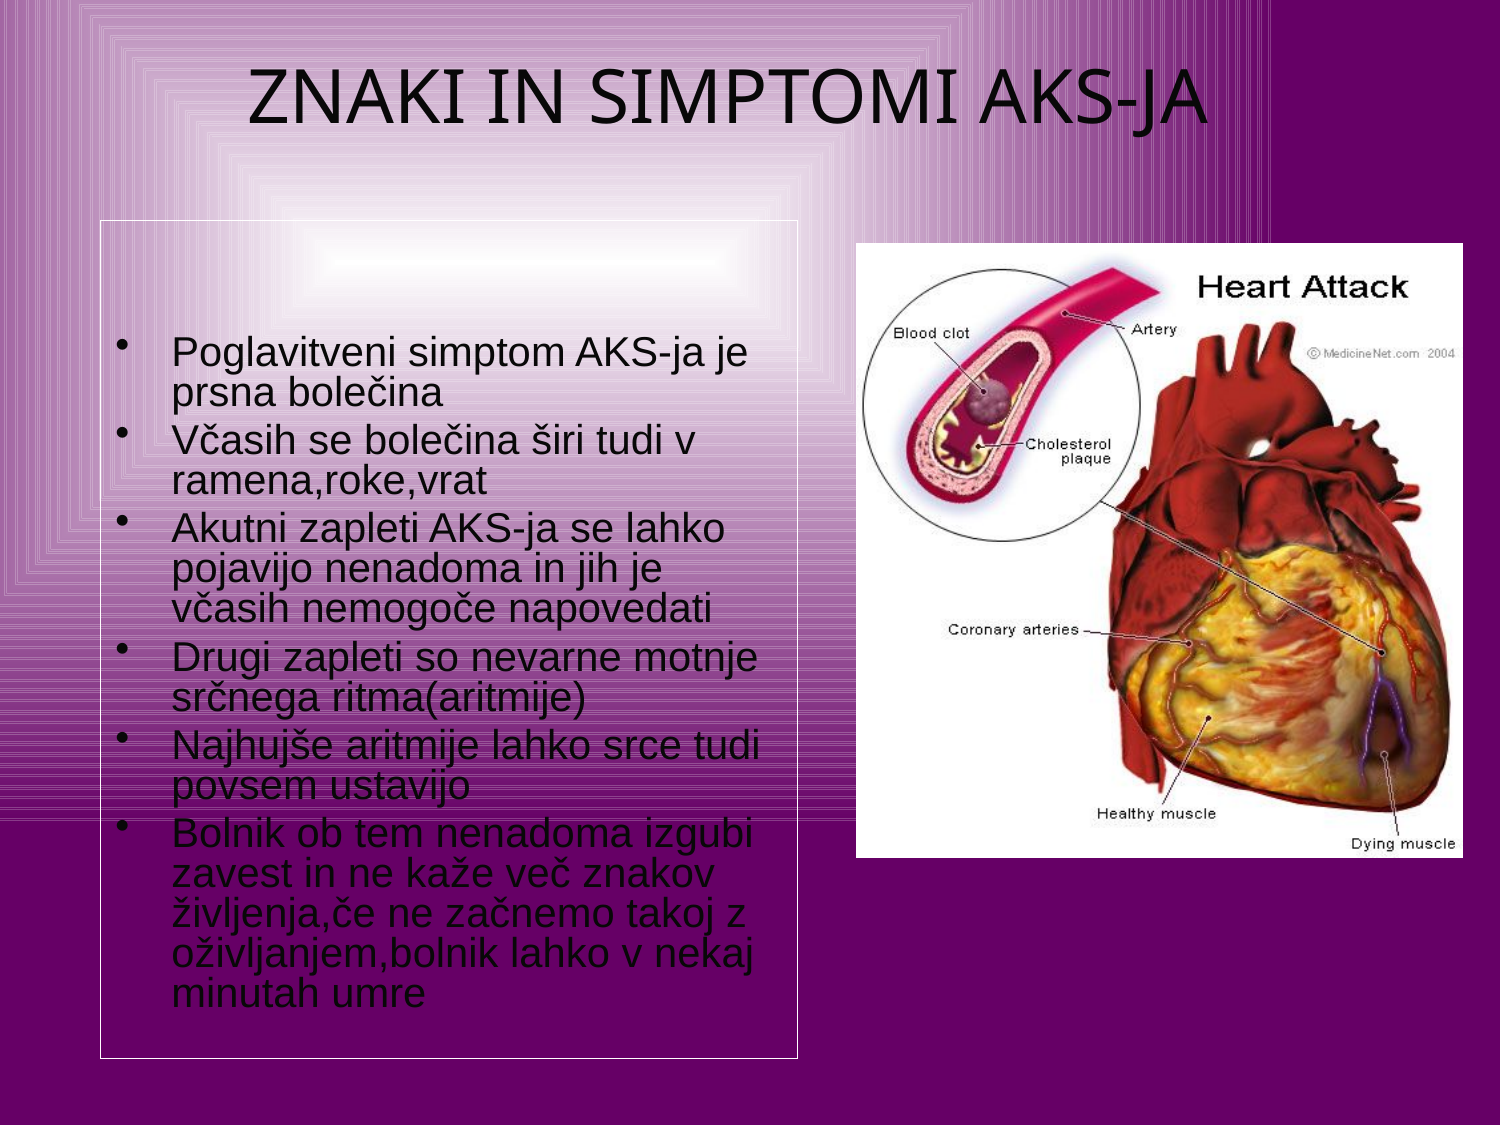

# ZNAKI IN SIMPTOMI AKS-JA
Poglavitveni simptom AKS-ja je prsna bolečina
Včasih se bolečina širi tudi v ramena,roke,vrat
Akutni zapleti AKS-ja se lahko pojavijo nenadoma in jih je včasih nemogoče napovedati
Drugi zapleti so nevarne motnje srčnega ritma(aritmije)
Najhujše aritmije lahko srce tudi povsem ustavijo
Bolnik ob tem nenadoma izgubi zavest in ne kaže več znakov življenja,če ne začnemo takoj z oživljanjem,bolnik lahko v nekaj minutah umre